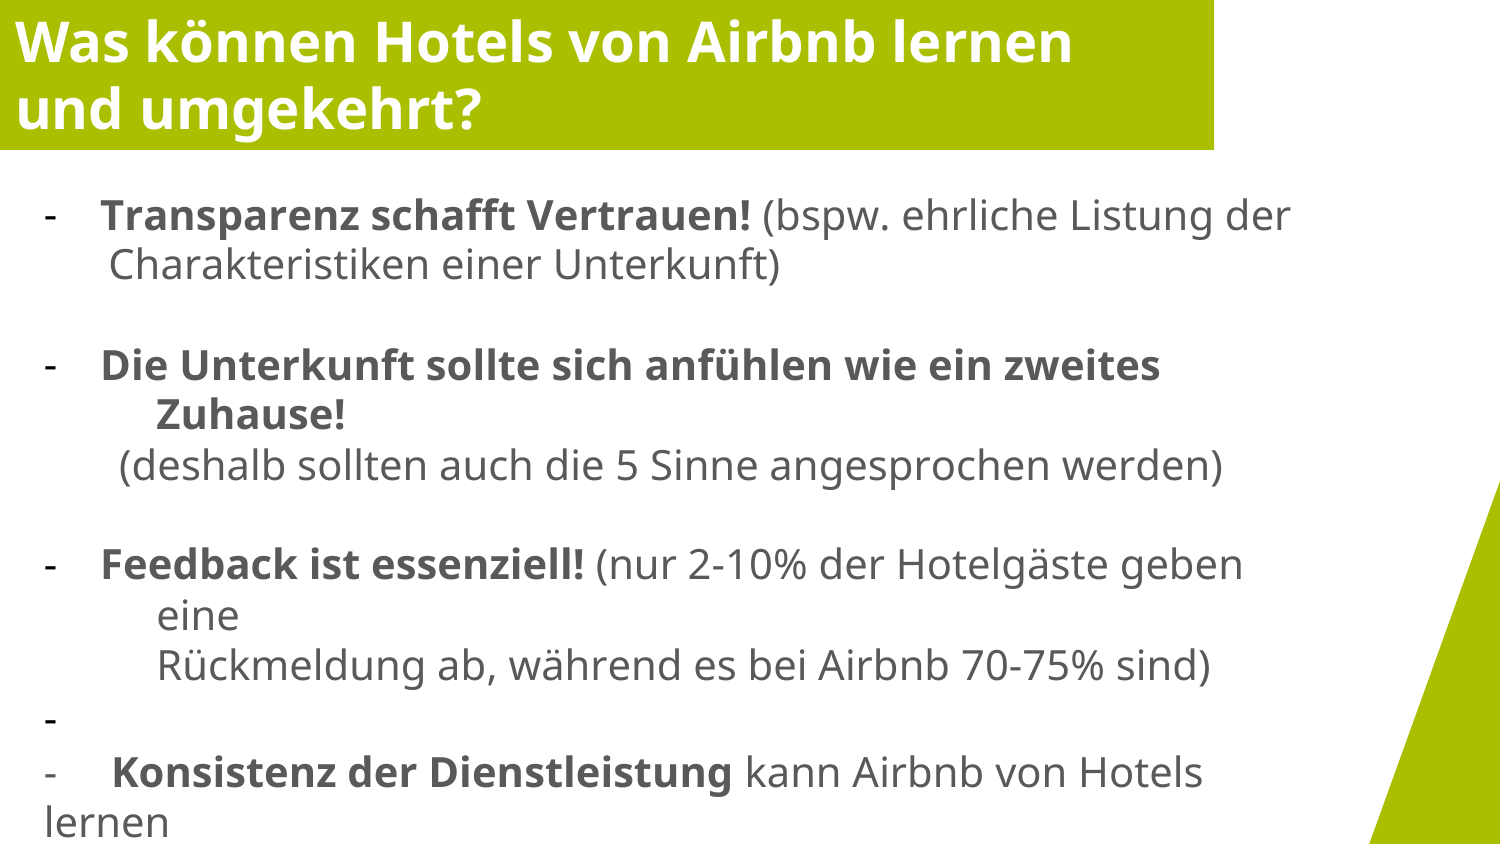

Was können Hotels von Airbnb lernen und umgekehrt?
Transparenz schafft Vertrauen! (bspw. ehrliche Listung der
 Charakteristiken einer Unterkunft)
Die Unterkunft sollte sich anfühlen wie ein zweites Zuhause!
 (deshalb sollten auch die 5 Sinne angesprochen werden)
Feedback ist essenziell! (nur 2-10% der Hotelgäste geben eine
Rückmeldung ab, während es bei Airbnb 70-75% sind)
- Konsistenz der Dienstleistung kann Airbnb von Hotels lernen